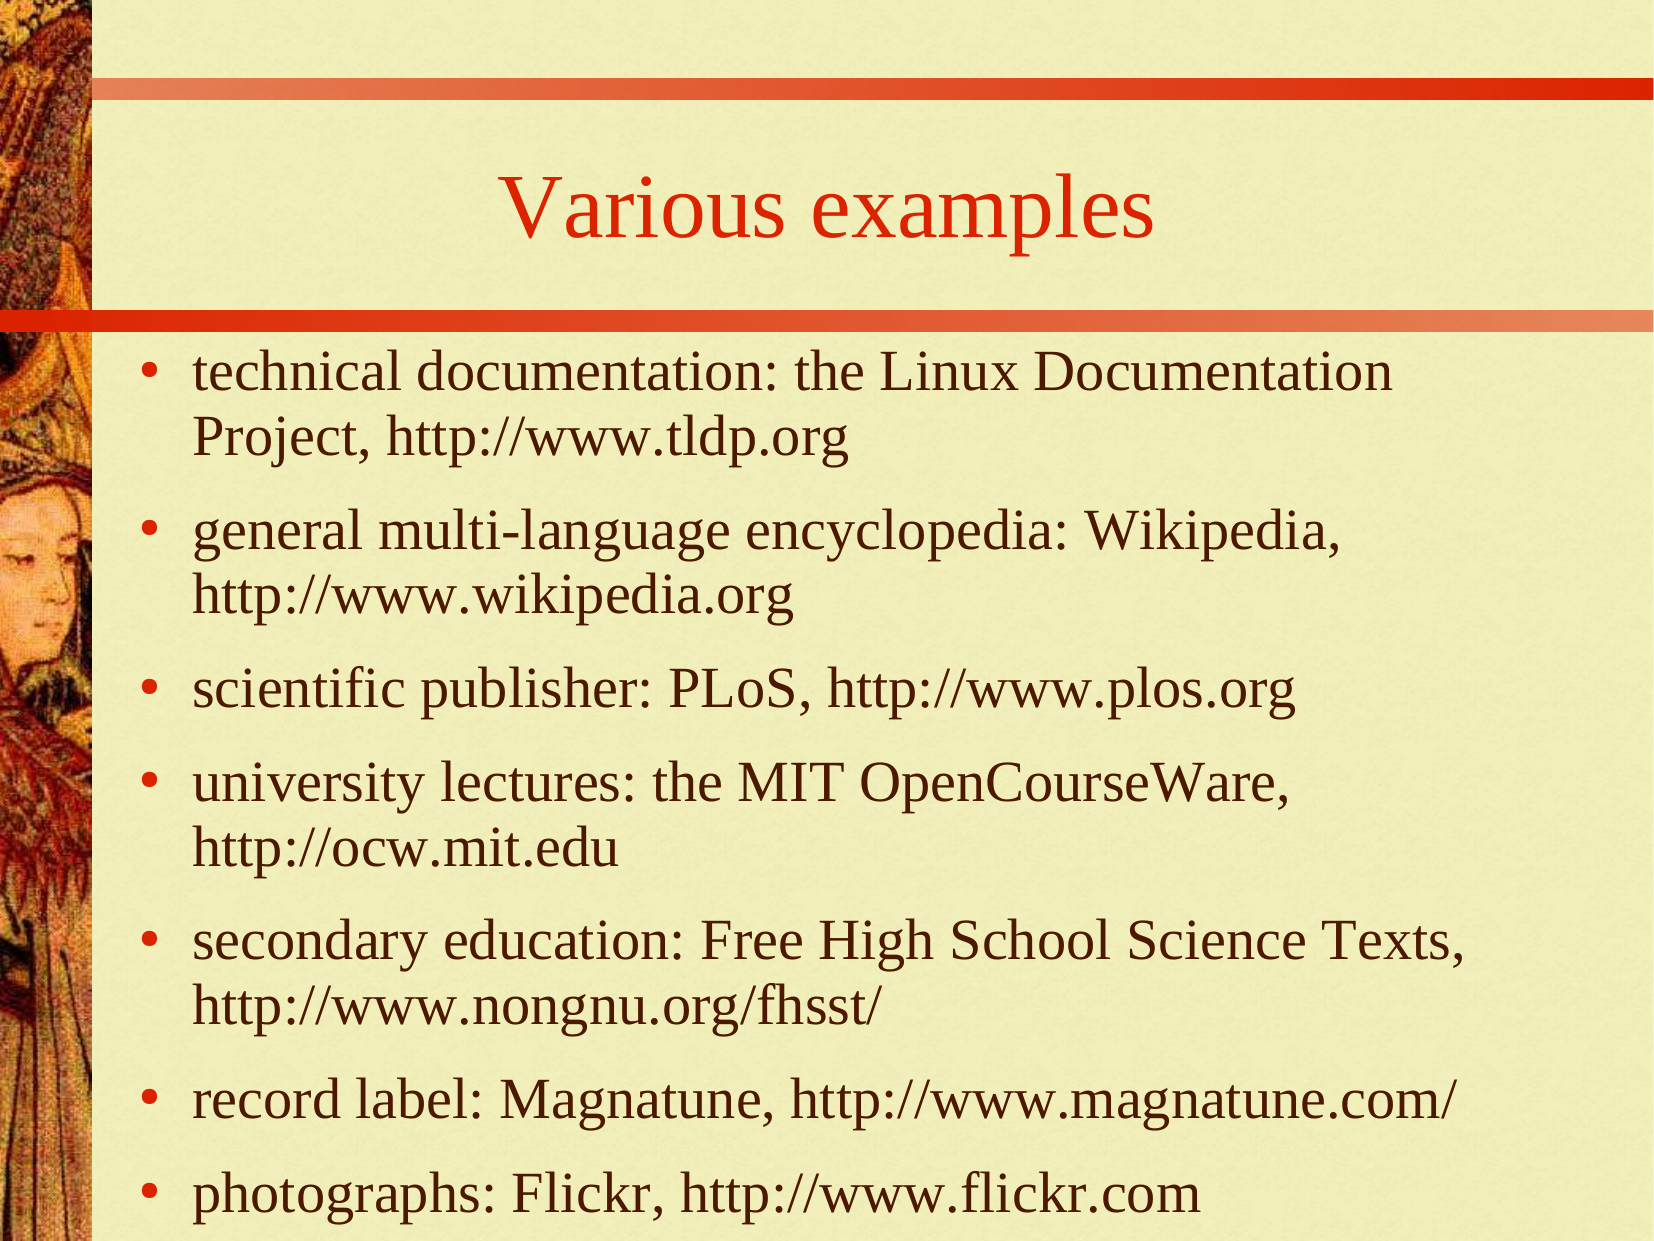

# Various examples
technical documentation: the Linux Documentation Project, http://www.tldp.org
general multi-language encyclopedia: Wikipedia, http://www.wikipedia.org
scientific publisher: PLoS, http://www.plos.org
university lectures: the MIT OpenCourseWare, http://ocw.mit.edu
secondary education: Free High School Science Texts, http://www.nongnu.org/fhsst/
record label: Magnatune, http://www.magnatune.com/
photographs: Flickr, http://www.flickr.com